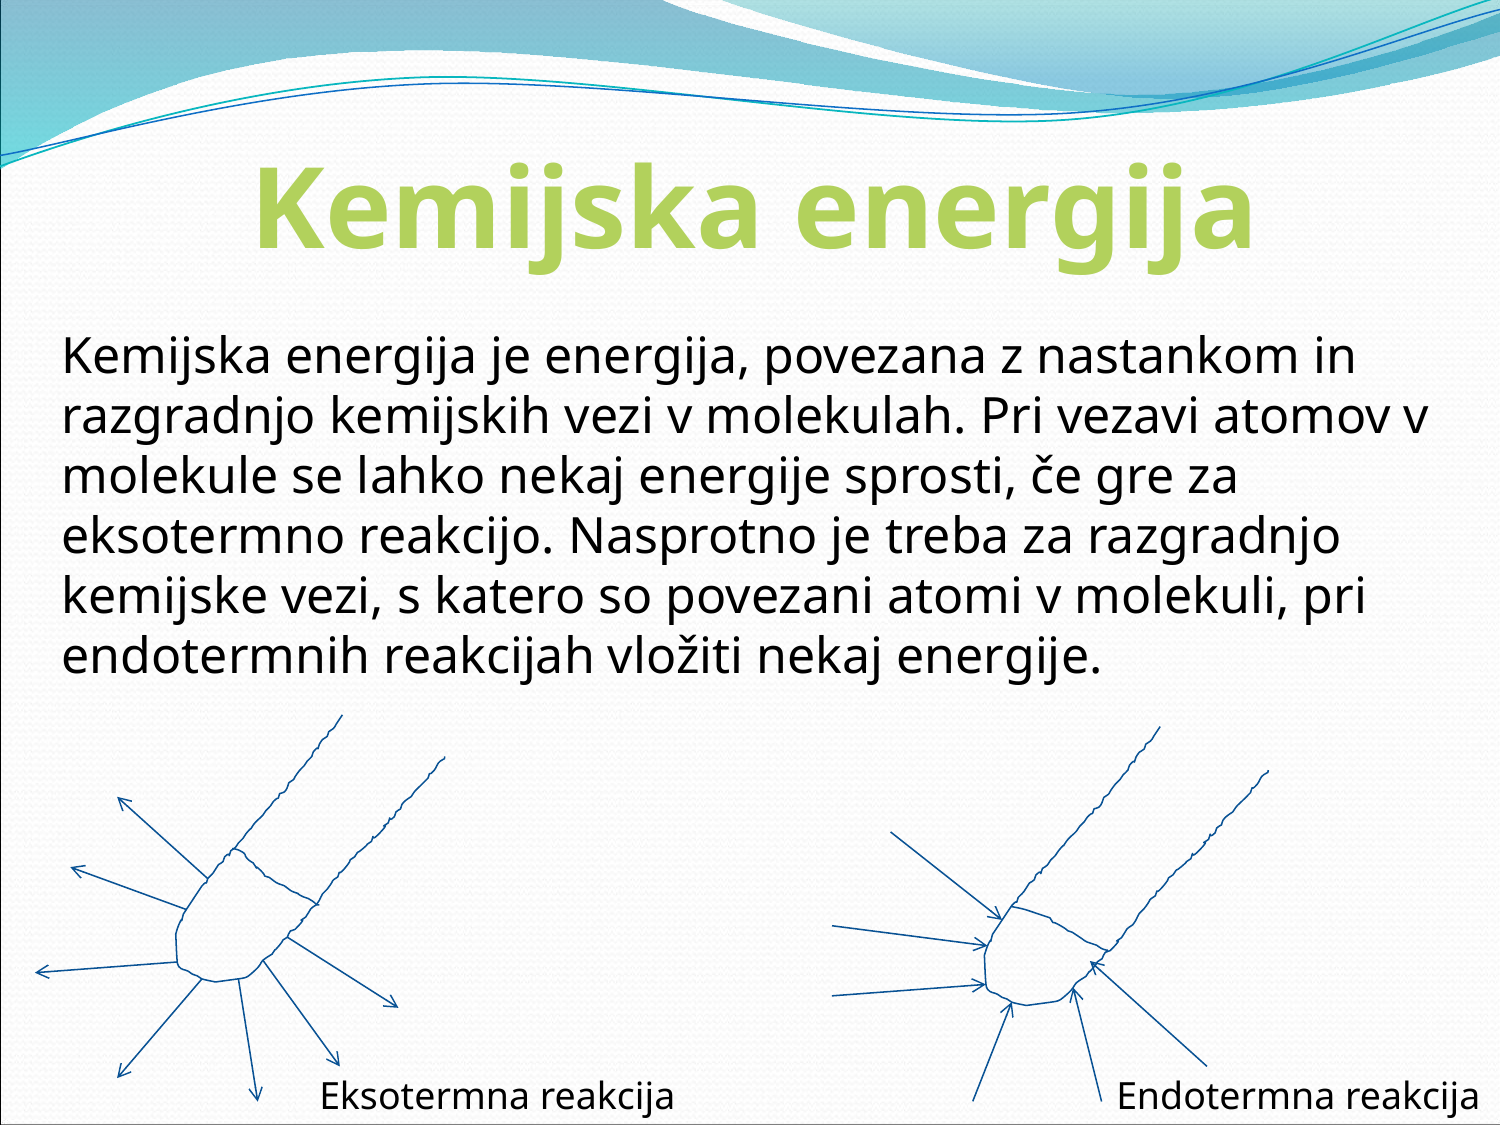

Kemijska energija
Kemijska energija je energija, povezana z nastankom in razgradnjo kemijskih vezi v molekulah. Pri vezavi atomov v molekule se lahko nekaj energije sprosti, če gre za eksotermno reakcijo. Nasprotno je treba za razgradnjo kemijske vezi, s katero so povezani atomi v molekuli, pri endotermnih reakcijah vložiti nekaj energije.
Eksotermna reakcija
Endotermna reakcija